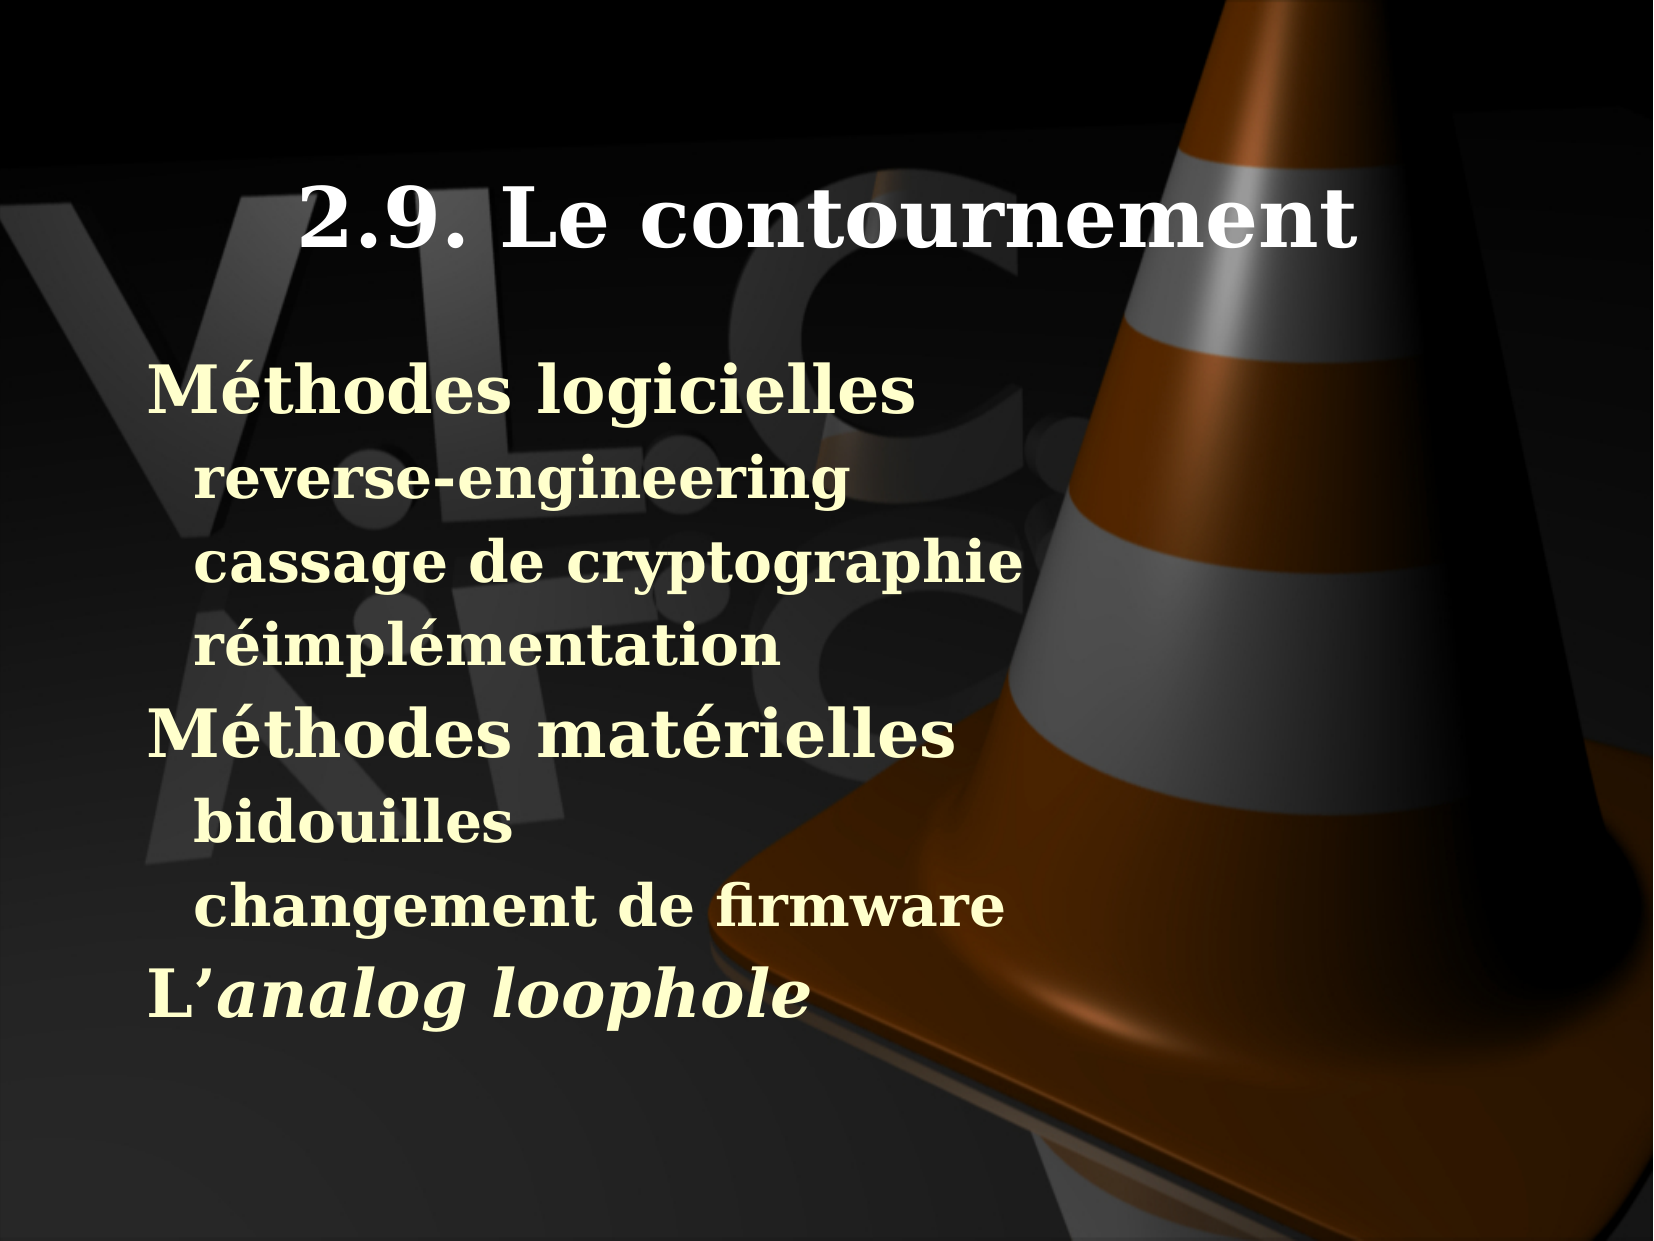

# 2.9. Le contournement
Méthodes logicielles
reverse-engineering
cassage de cryptographie
réimplémentation
Méthodes matérielles
bidouilles
changement de firmware
L’analog loophole